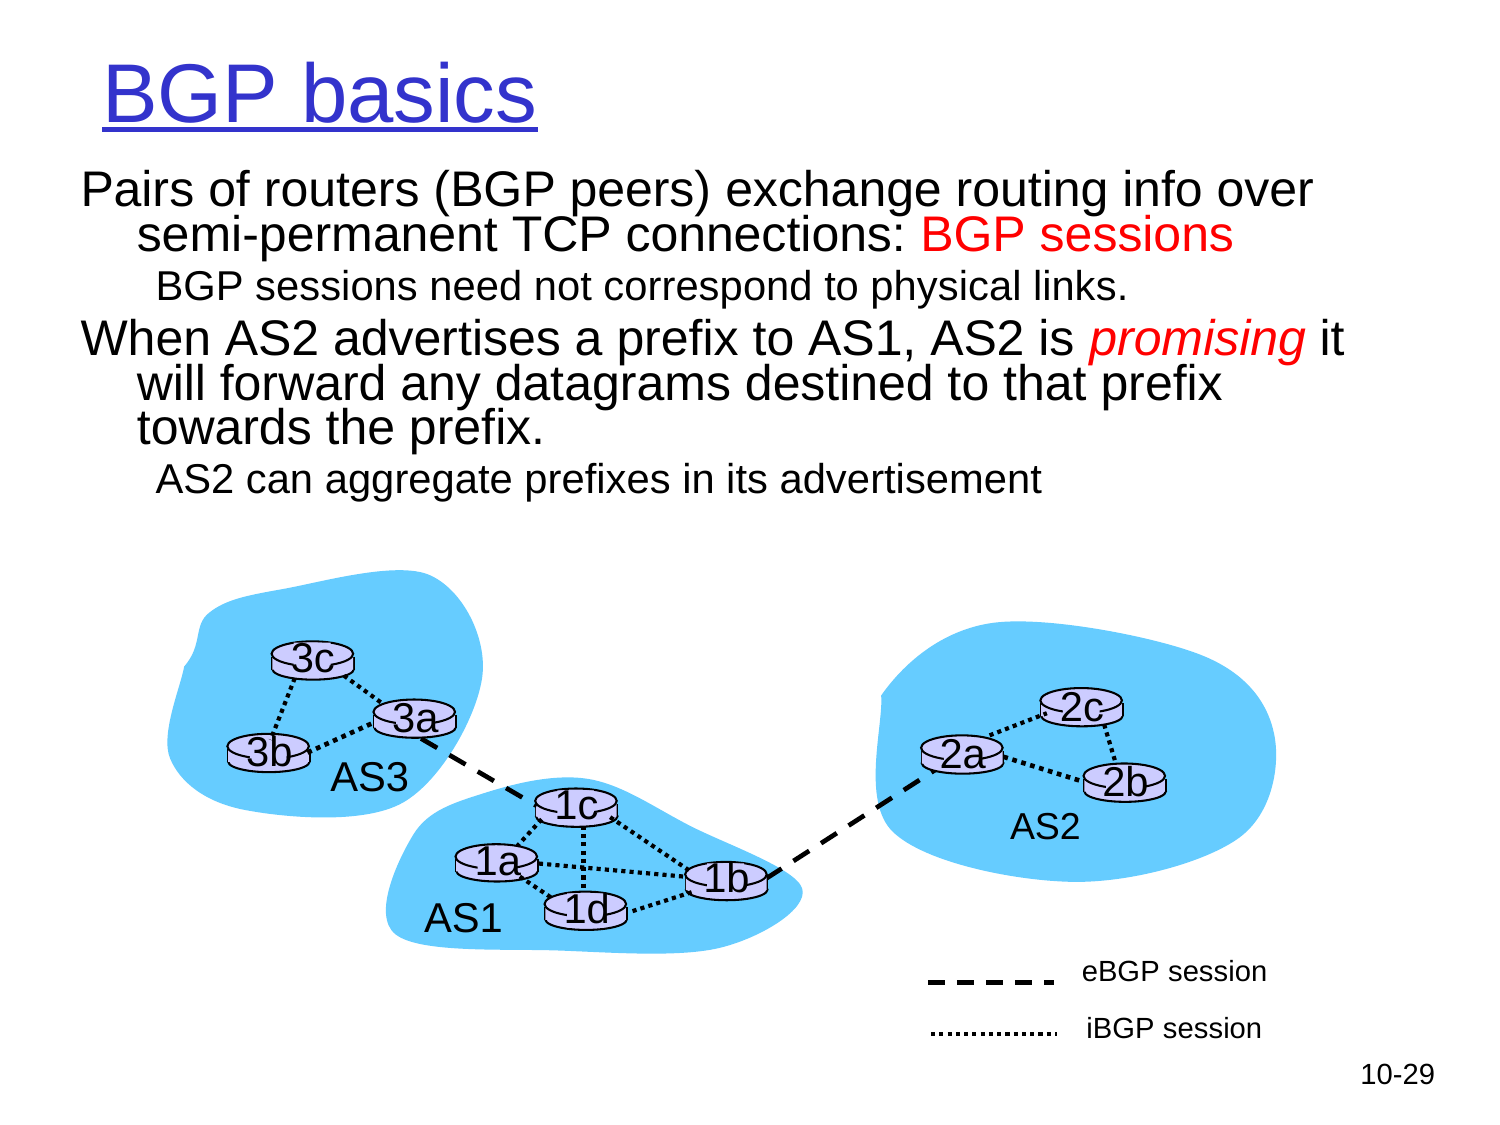

# BGP basics
Pairs of routers (BGP peers) exchange routing info over semi-permanent TCP connections: BGP sessions
BGP sessions need not correspond to physical links.
When AS2 advertises a prefix to AS1, AS2 is promising it will forward any datagrams destined to that prefix towards the prefix.
AS2 can aggregate prefixes in its advertisement
3c
2c
3a
3b
2a
AS3
2b
1c
AS2
1a
1b
1d
AS1
eBGP session
iBGP session
29